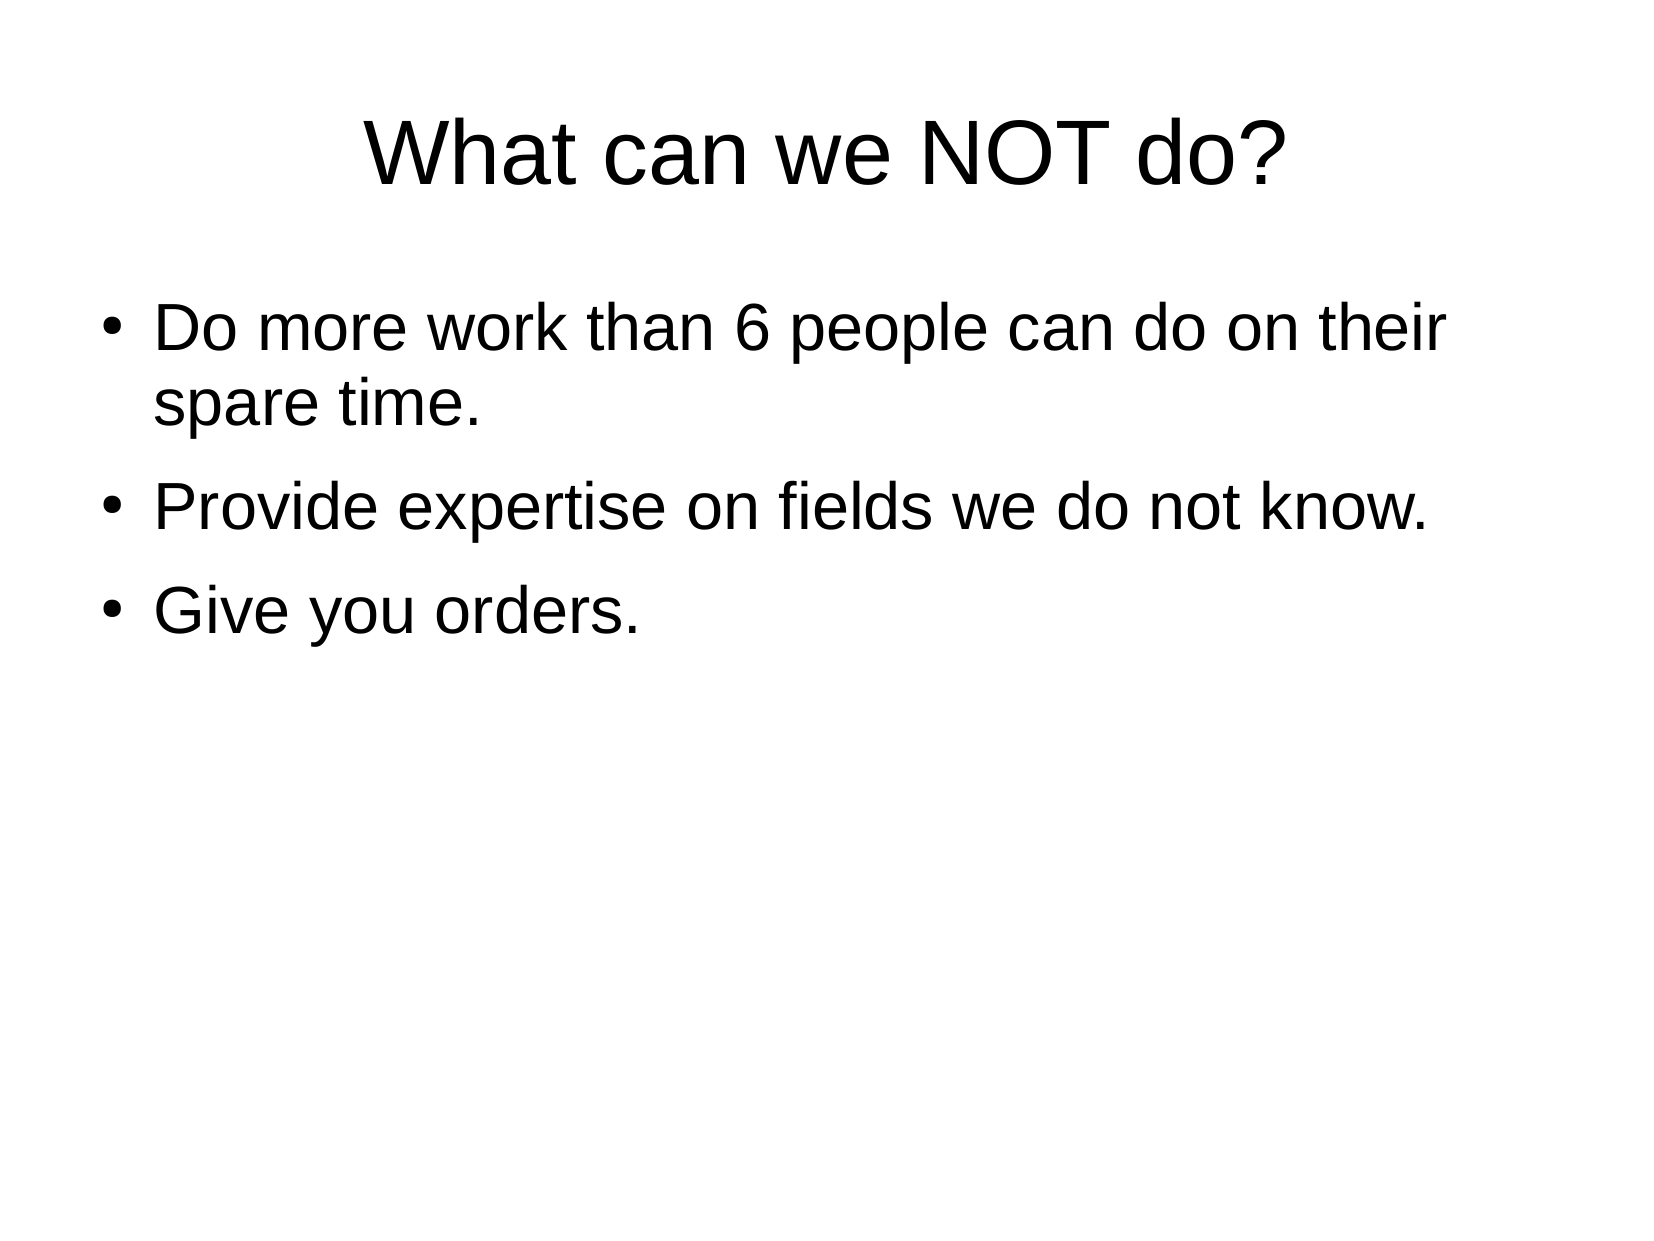

# What can we NOT do?
Do more work than 6 people can do on their spare time.
Provide expertise on fields we do not know.
Give you orders.